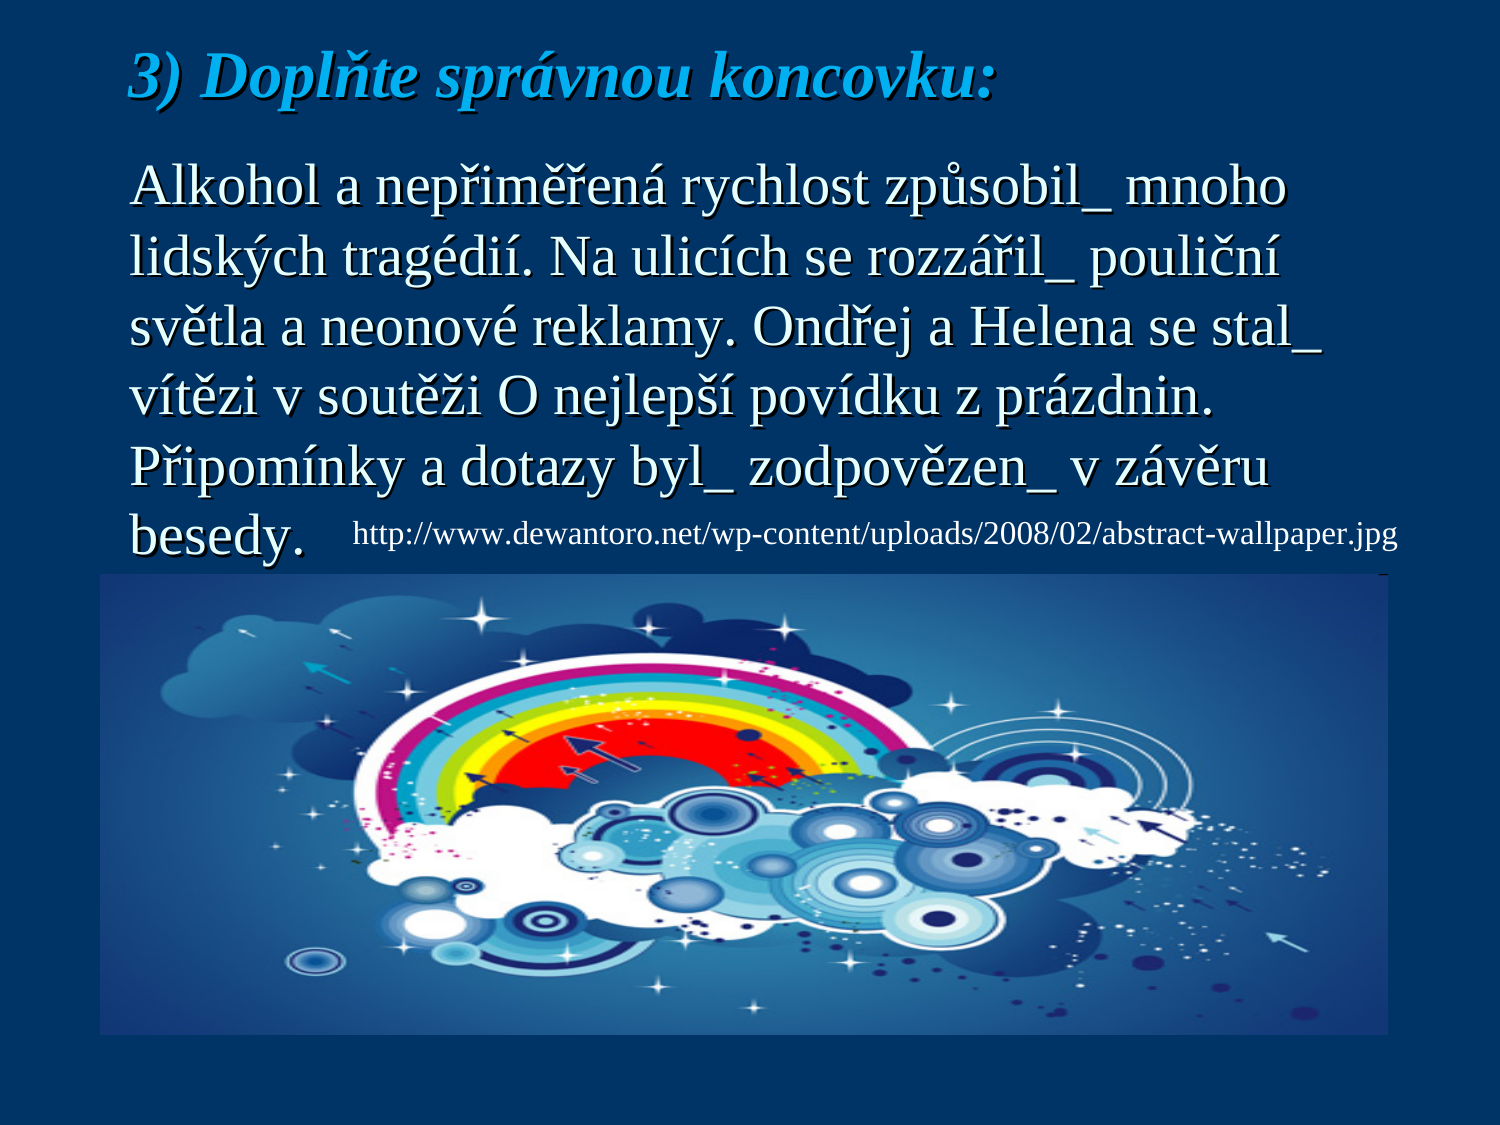

3) Doplňte správnou koncovku:
Alkohol a nepřiměřená rychlost způsobil_ mnoho lidských tragédií. Na ulicích se rozzářil_ pouliční světla a neonové reklamy. Ondřej a Helena se stal_ vítězi v soutěži O nejlepší povídku z prázdnin. Připomínky a dotazy byl_ zodpovězen_ v závěru besedy.
http://www.dewantoro.net/wp-content/uploads/2008/02/abstract-wallpaper.jpg
Alkohol a nepřiměřená rychlost způsobily mnoho lidských tragédií. Na ulicích se rozzářila pouliční světla a neonové reklamy. Ondřej a Helena se stali vítězi v soutěži O nejlepší povídku z prázdnin. Připomínky a dotazy byly zodpovězeny v závěru besedy.